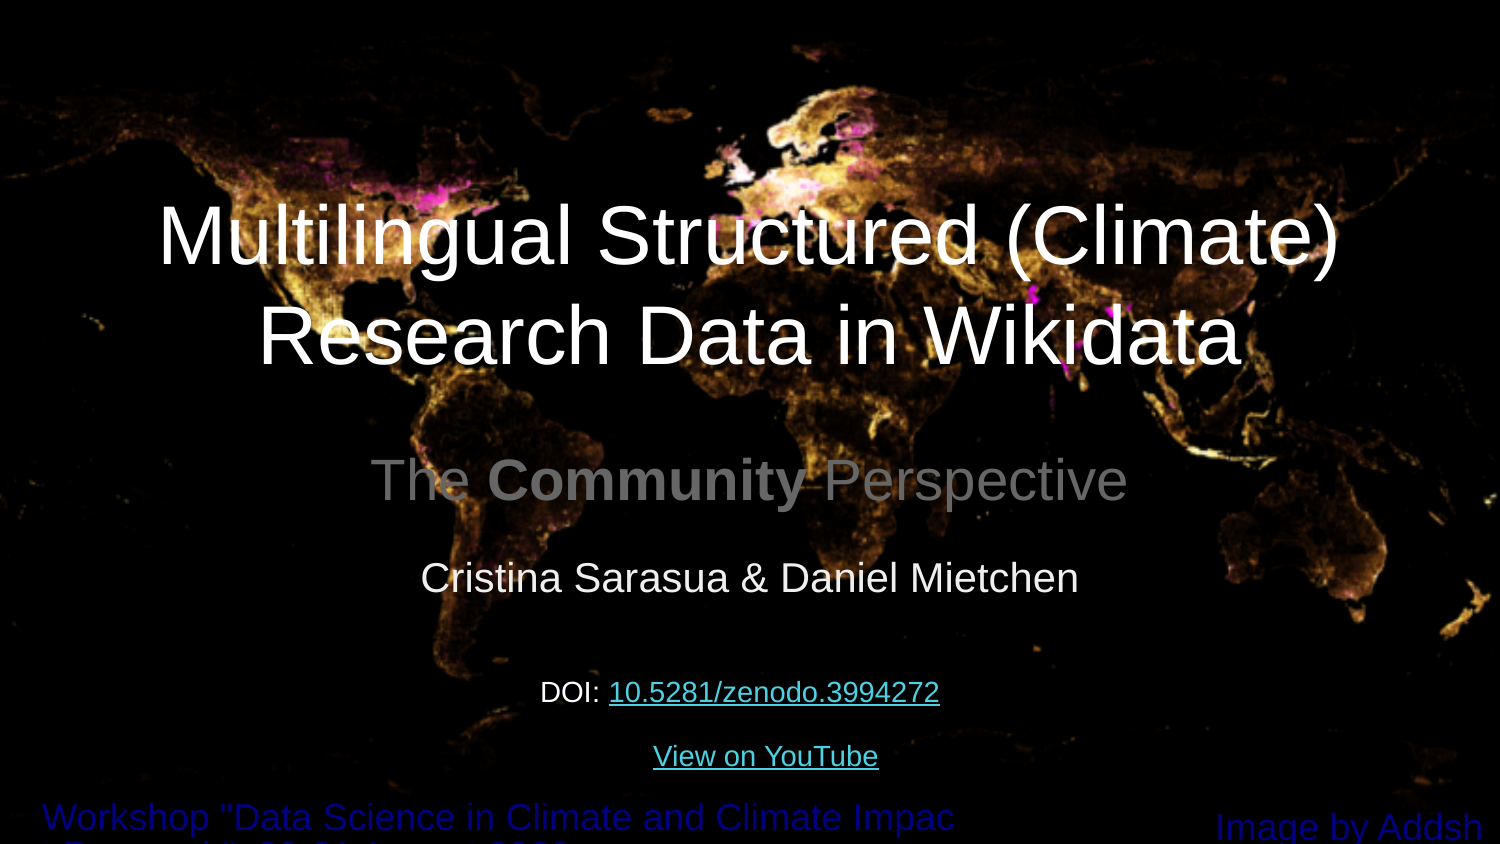

# Multilingual Structured (Climate) Research Data in Wikidata
The Community Perspective
Cristina Sarasua & Daniel Mietchen
DOI: 10.5281/zenodo.3994272
View on YouTube
Workshop "Data Science in Climate and Climate Impact Research", 20-21 August 2020
Image by Addshore, CC0